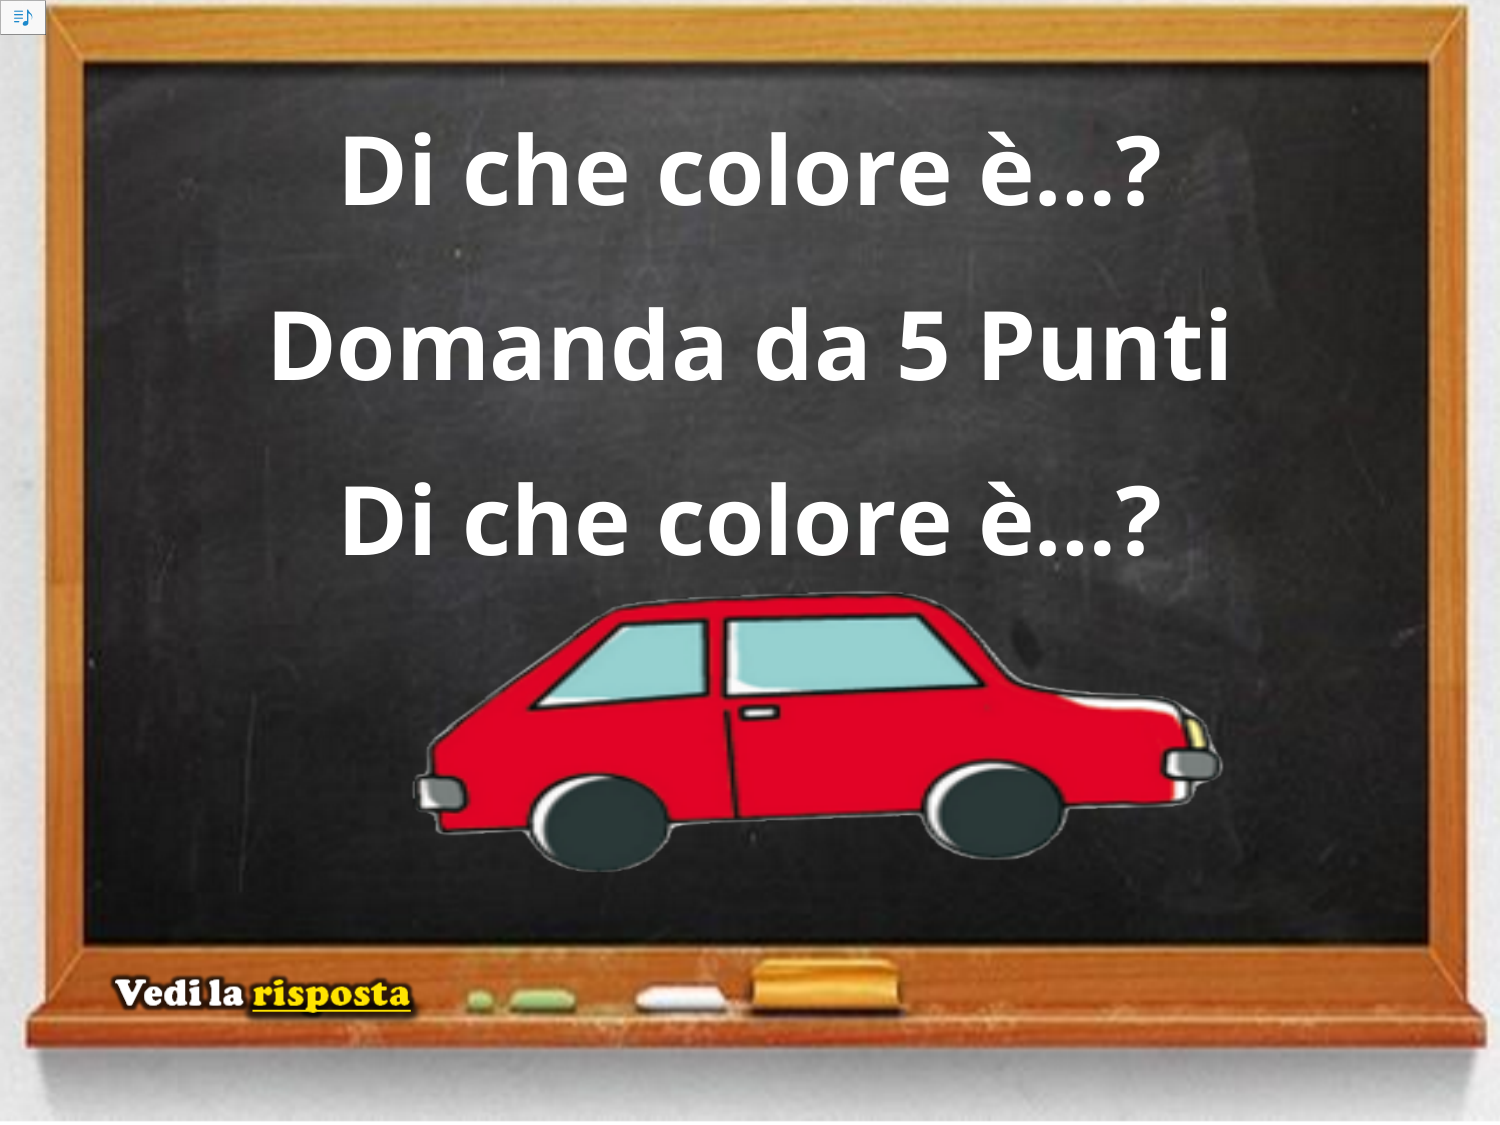

Di che colore è…?
Domanda da 5 Punti
Di che colore è…?